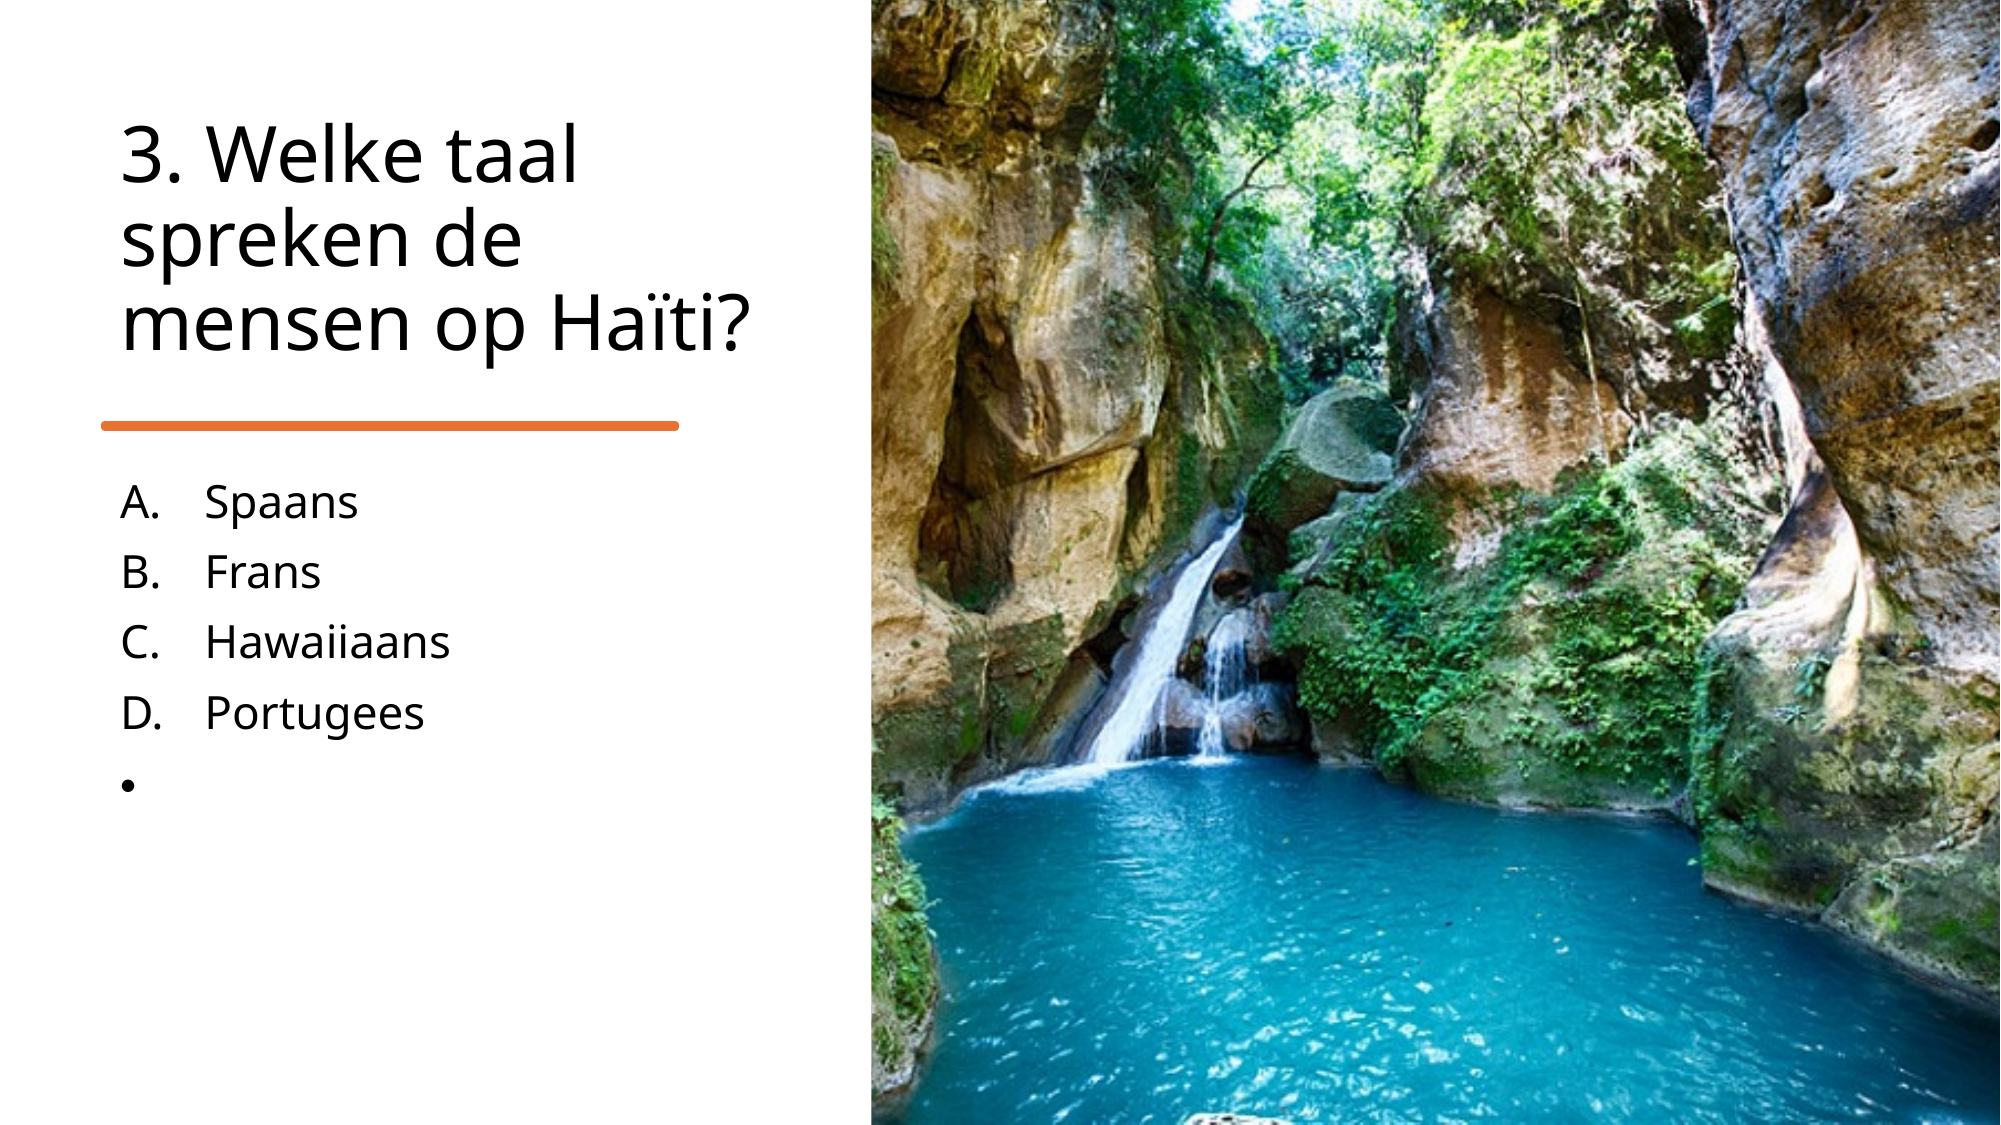

# 3. Welke taal spreken de mensen op Haïti?
Spaans
Frans
Hawaiiaans
Portugees